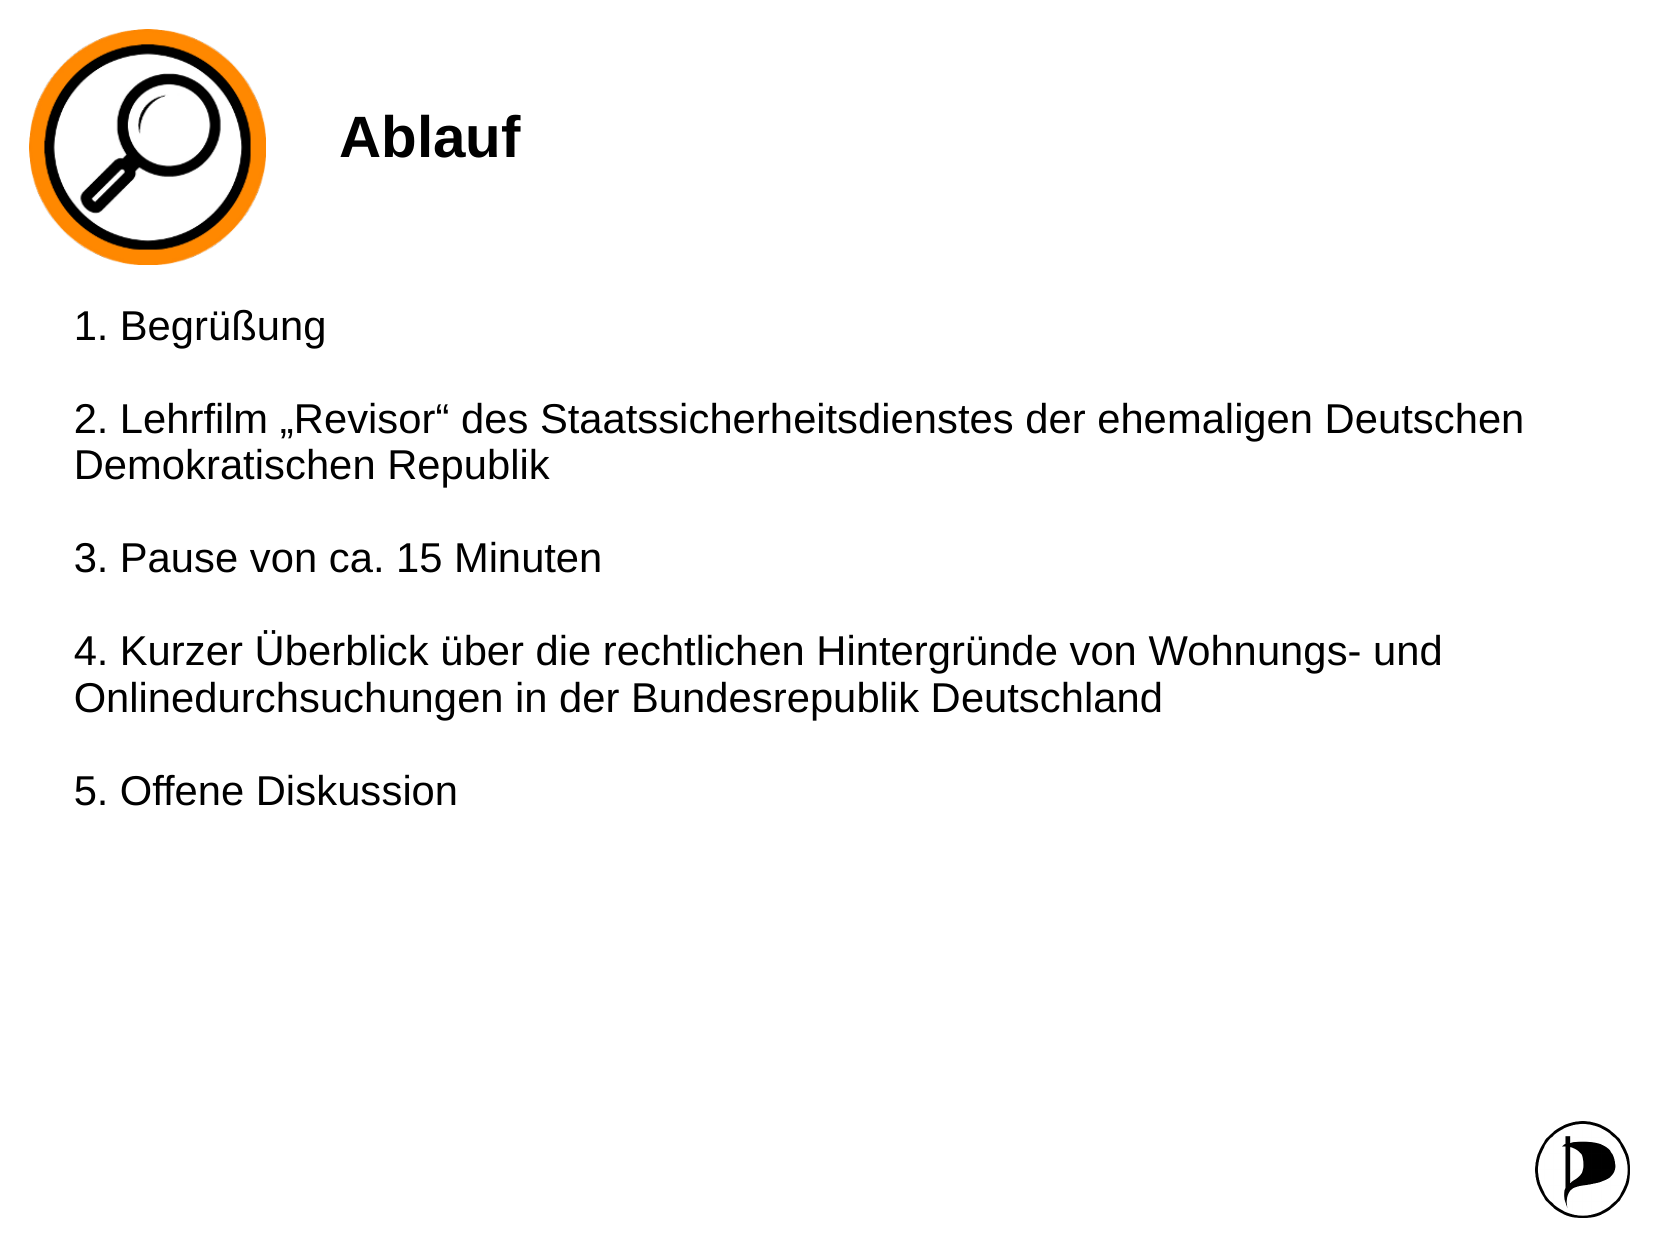

Ablauf
1. Begrüßung
2. Lehrfilm „Revisor“ des Staatssicherheitsdienstes der ehemaligen Deutschen Demokratischen Republik
3. Pause von ca. 15 Minuten
4. Kurzer Überblick über die rechtlichen Hintergründe von Wohnungs- und Onlinedurchsuchungen in der Bundesrepublik Deutschland
5. Offene Diskussion